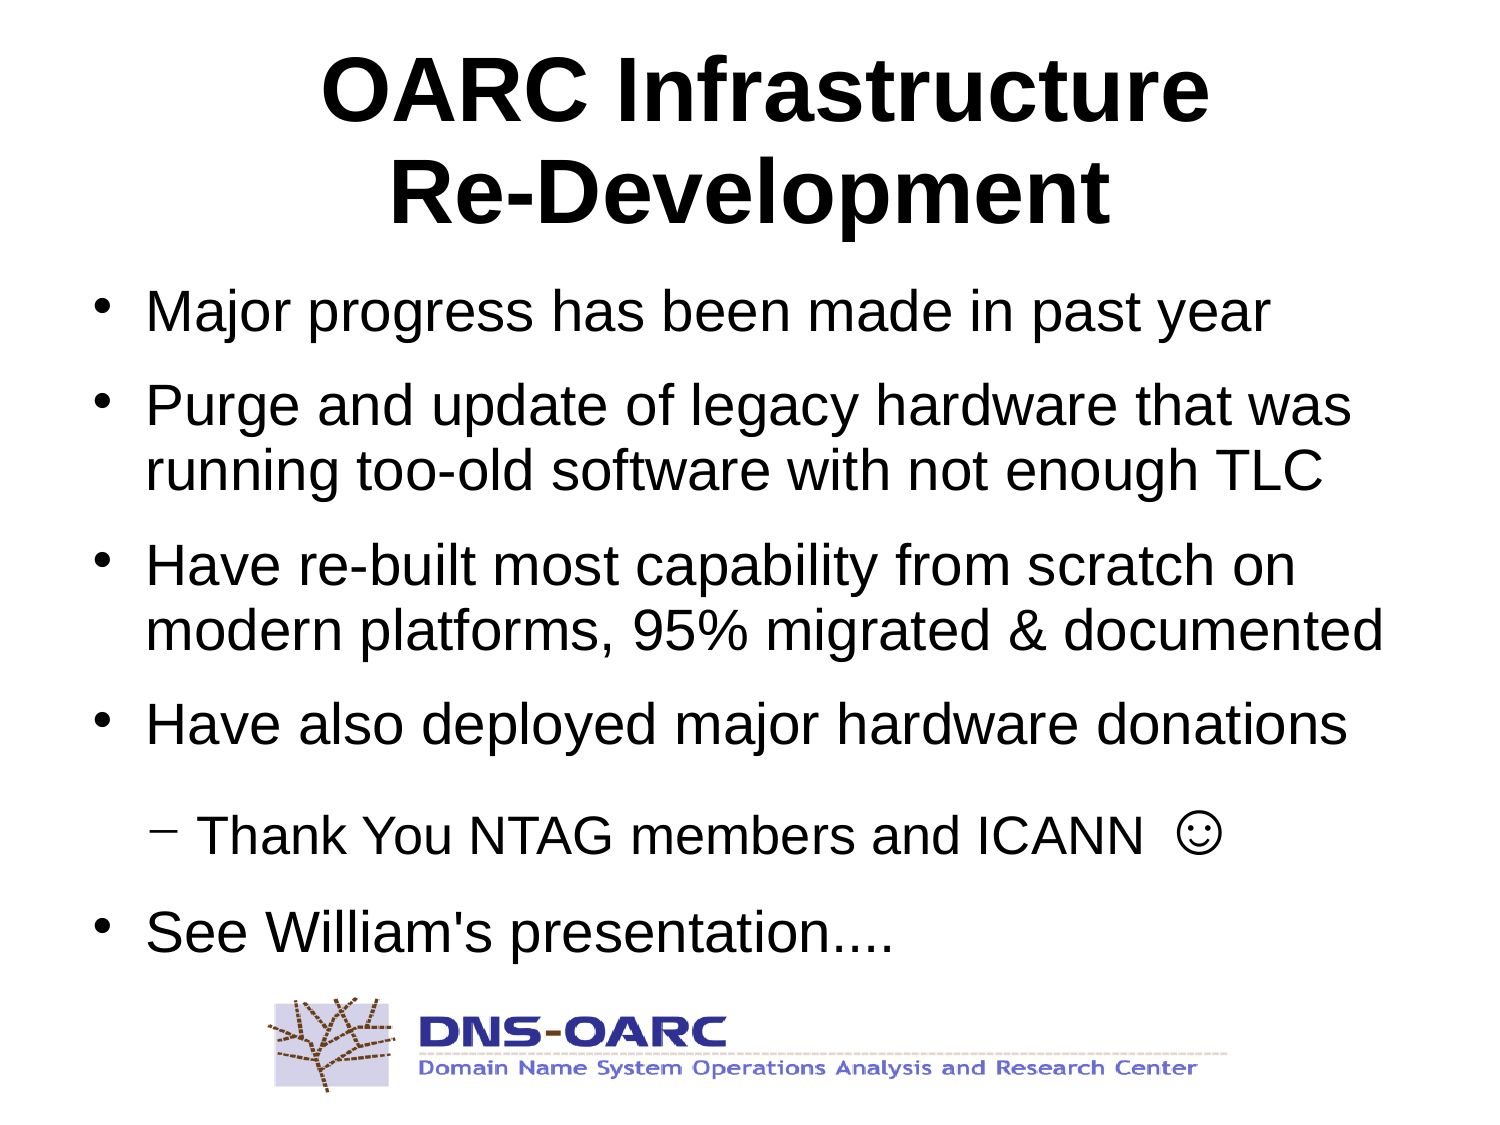

# OARC Infrastructure Re-Development
Major progress has been made in past year
Purge and update of legacy hardware that was running too-old software with not enough TLC
Have re-built most capability from scratch on modern platforms, 95% migrated & documented
Have also deployed major hardware donations
Thank You NTAG members and ICANN ☺
See William's presentation....